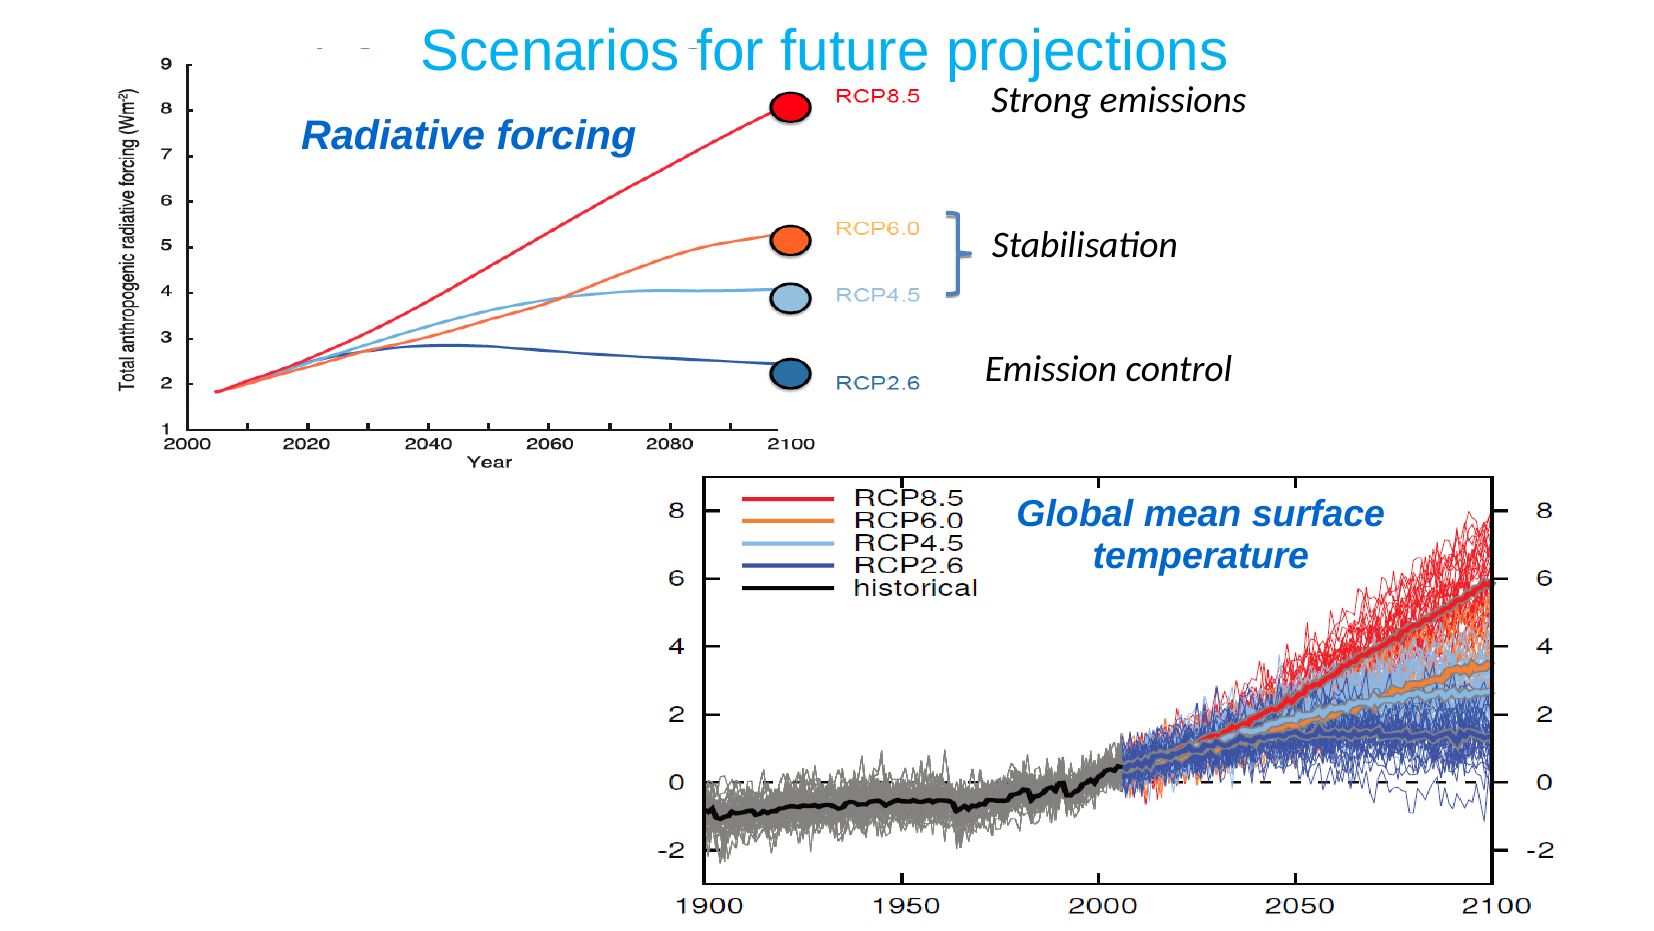

Scenarios for future projections
Strong emissions
Radiative forcing
Stabilisation
Emission control
Moyenne temp. surface
Global mean surface temperature